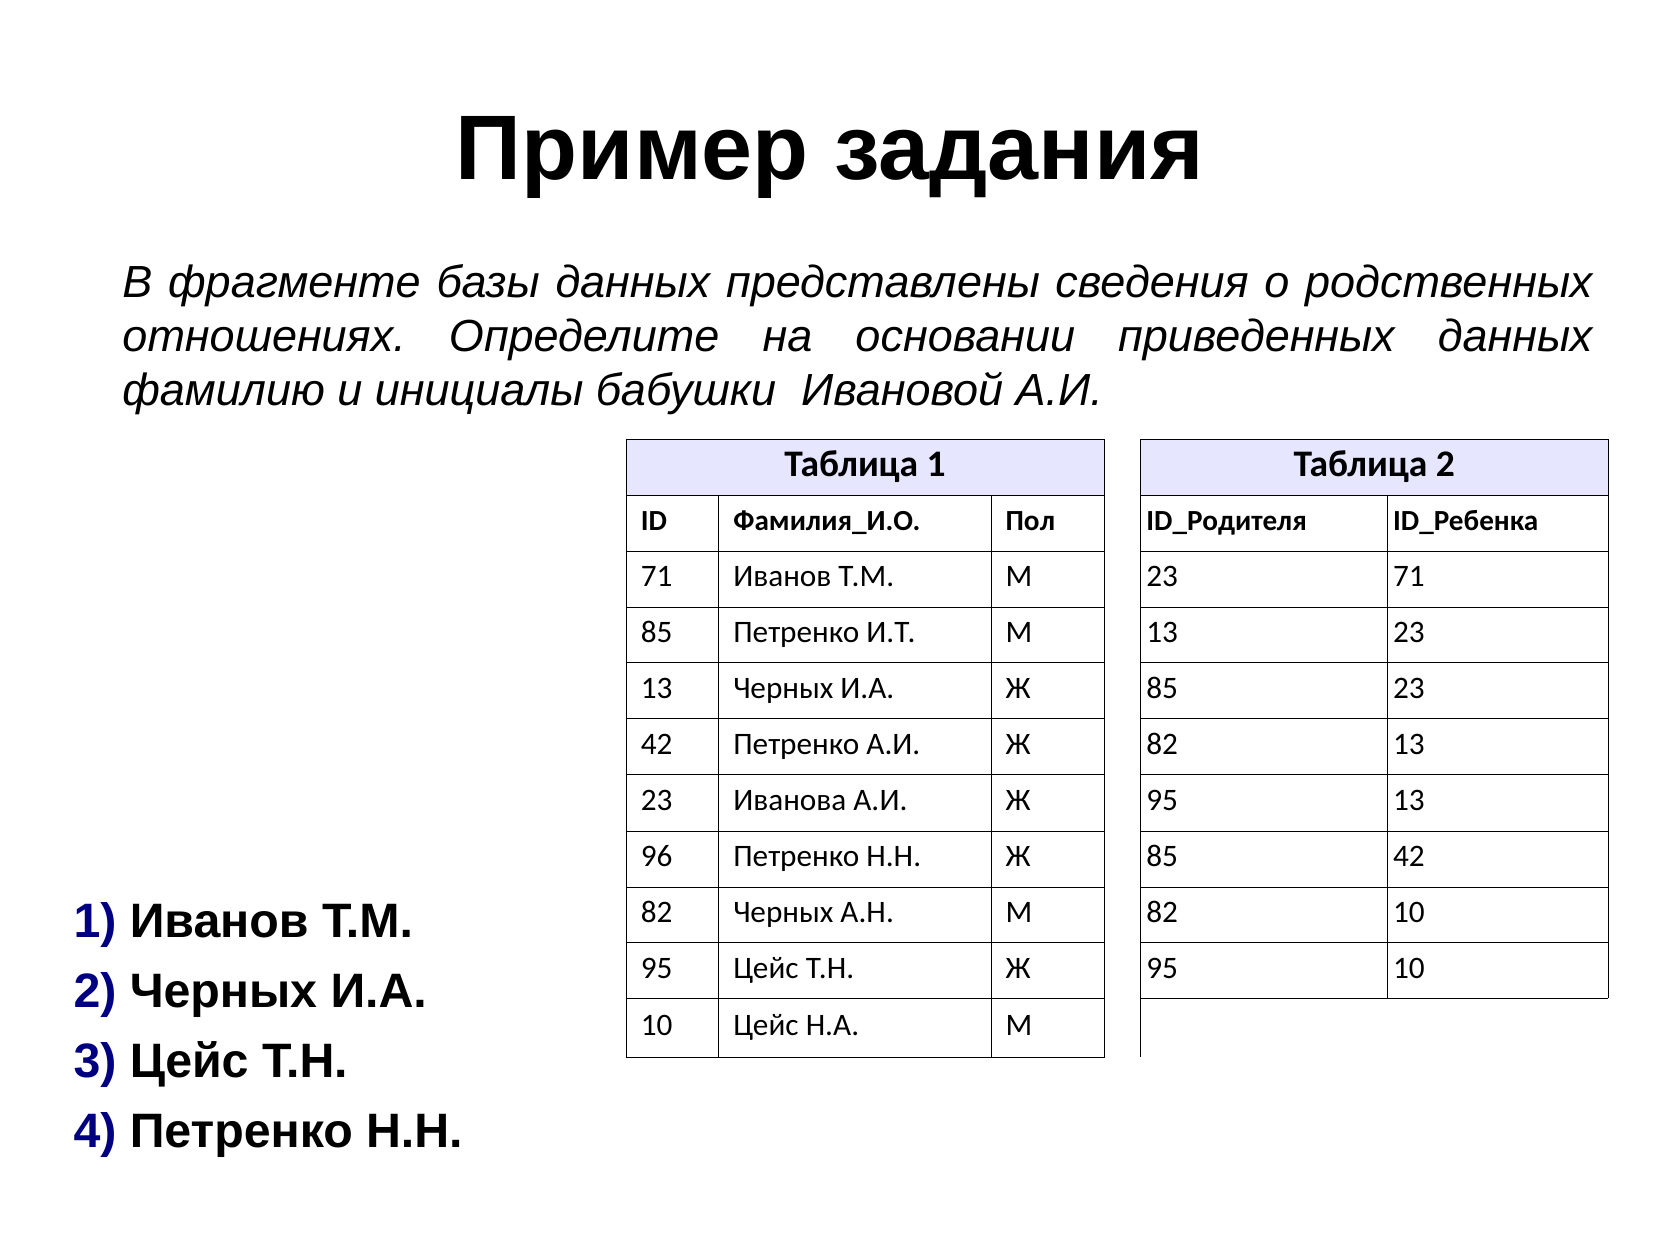

# Пример задания
В фрагменте базы данных представлены сведения о родственных отношениях. Определите на основании приведенных данных фамилию и инициалы бабушки Ивановой А.И.
Иванов Т.М.
Черных И.А.
Цейс Т.Н.
Петренко Н.Н.
| Таблица 1 | | | | Таблица 2 | |
| --- | --- | --- | --- | --- | --- |
| ID | Фамилия\_И.О. | Пол | | ID\_Родителя | ID\_Ребенка |
| 71 | Иванов Т.М. | М | | 23 | 71 |
| 85 | Петренко И.Т. | М | | 13 | 23 |
| 13 | Черных И.А. | Ж | | 85 | 23 |
| 42 | Петренко А.И. | Ж | | 82 | 13 |
| 23 | Иванова А.И. | Ж | | 95 | 13 |
| 96 | Петренко Н.Н. | Ж | | 85 | 42 |
| 82 | Черных А.Н. | M | | 82 | 10 |
| 95 | Цейс Т.Н. | Ж | | 95 | 10 |
| 10 | Цейс Н.А. | М | | | |